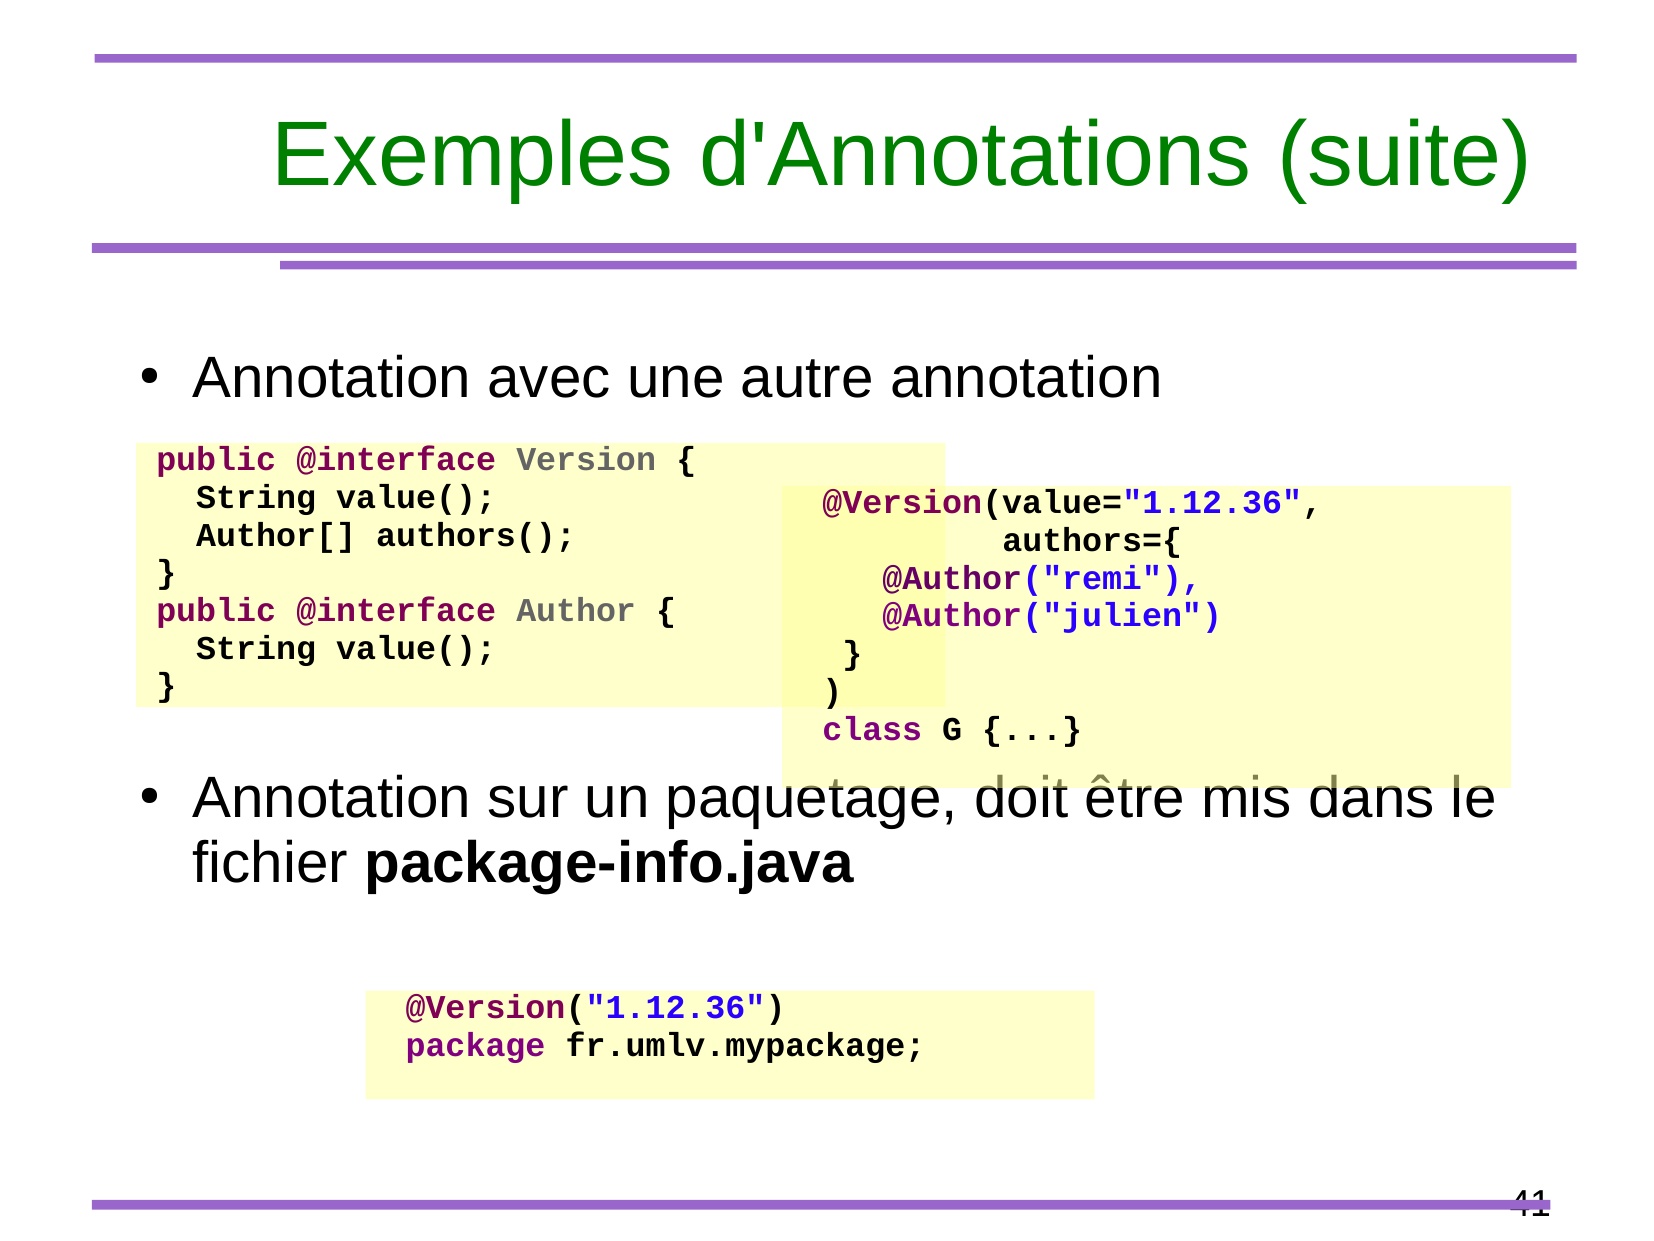

# Exemples d'Annotations (suite)
Annotation avec une autre annotation
Annotation sur un paquetage, doit être mis dans le fichier package-info.java
 public @interface Version {
 String value();
 Author[] authors();
 }
 public @interface Author {
 String value();
 }
 @Version(value="1.12.36",
 authors={
 @Author("remi"),
 @Author("julien")
 }
 )
 class G {...}
 @Version("1.12.36")
 package fr.umlv.mypackage;